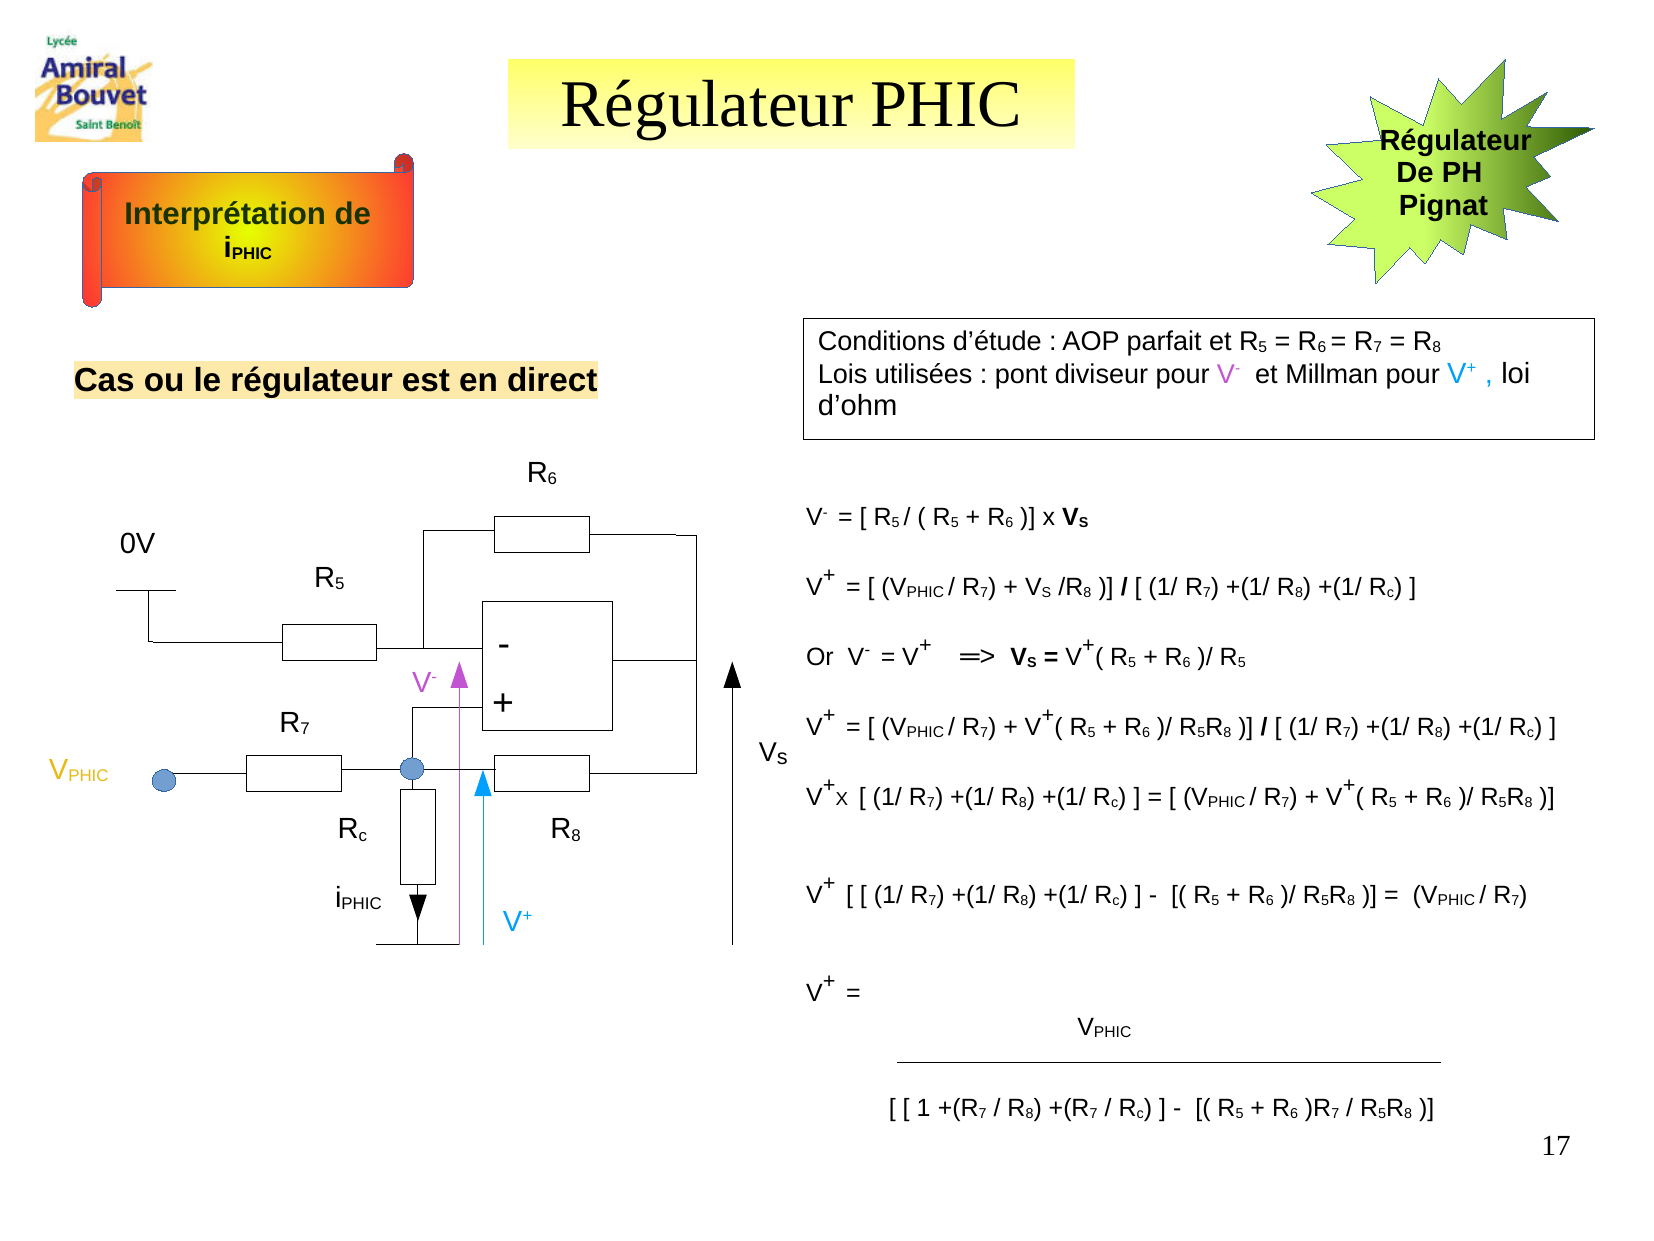

Régulateur
De PH
 Pignat
Régulateur PHIC
Interprétation de
iPHIC
Conditions d’étude : AOP parfait et R5 = R6 = R7 = R8
Lois utilisées : pont diviseur pour V- et Millman pour V+ , loi d’ohm
Cas ou le régulateur est en direct
R6
V- = [ R5 / ( R5 + R6 )] x VS
V+ = [ (VPHIC / R7) + VS /R8 )] / [ (1/ R7) +(1/ R8) +(1/ Rc) ]
Or V- = V+ ═> VS = V+( R5 + R6 )/ R5
V+ = [ (VPHIC / R7) + V+( R5 + R6 )/ R5R8 )] / [ (1/ R7) +(1/ R8) +(1/ Rc) ]
V+X [ (1/ R7) +(1/ R8) +(1/ Rc) ] = [ (VPHIC / R7) + V+( R5 + R6 )/ R5R8 )]
V+ [ [ (1/ R7) +(1/ R8) +(1/ Rc) ] - [( R5 + R6 )/ R5R8 )] = (VPHIC / R7)
V+ =
0V
R5
-
V-
+
R7
Vs
VPHIC
Rc
R8
iPHIC
V+
VPHIC
[ [ 1 +(R7 / R8) +(R7 / Rc) ] - [( R5 + R6 )R7 / R5R8 )]
17